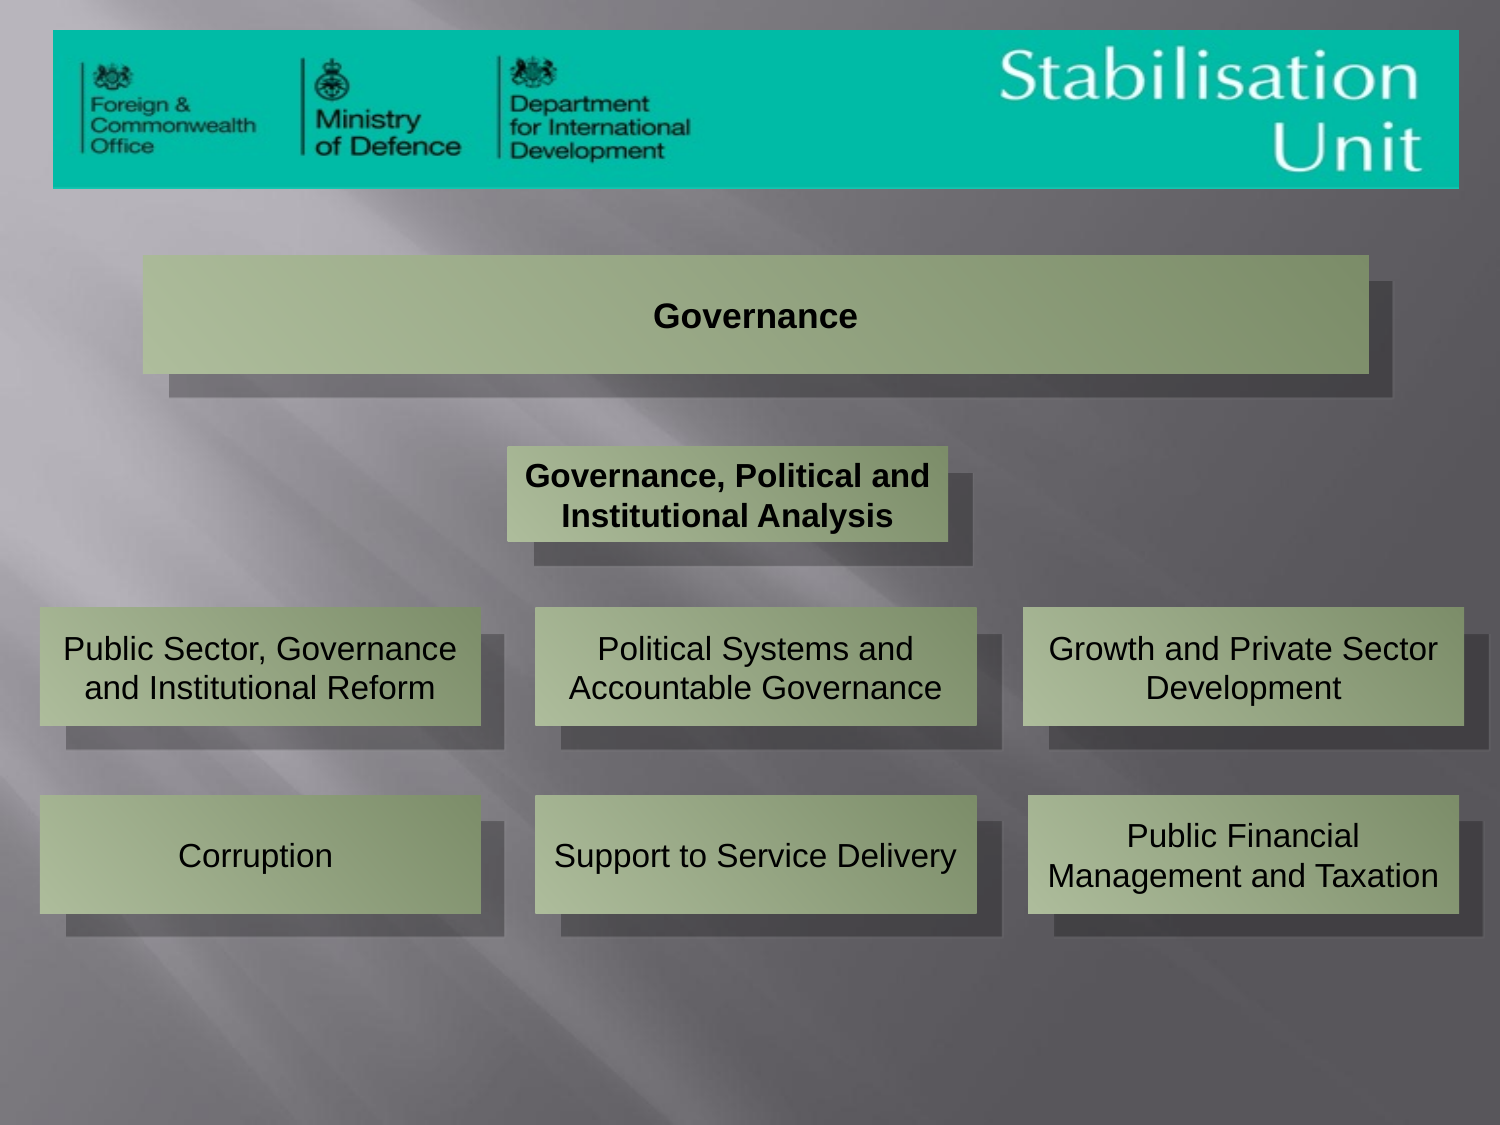

Governance
Governance, Political and Institutional Analysis
Public Sector, Governance and Institutional Reform
Political Systems and Accountable Governance
Growth and Private Sector Development
Corruption
Support to Service Delivery
Public Financial Management and Taxation